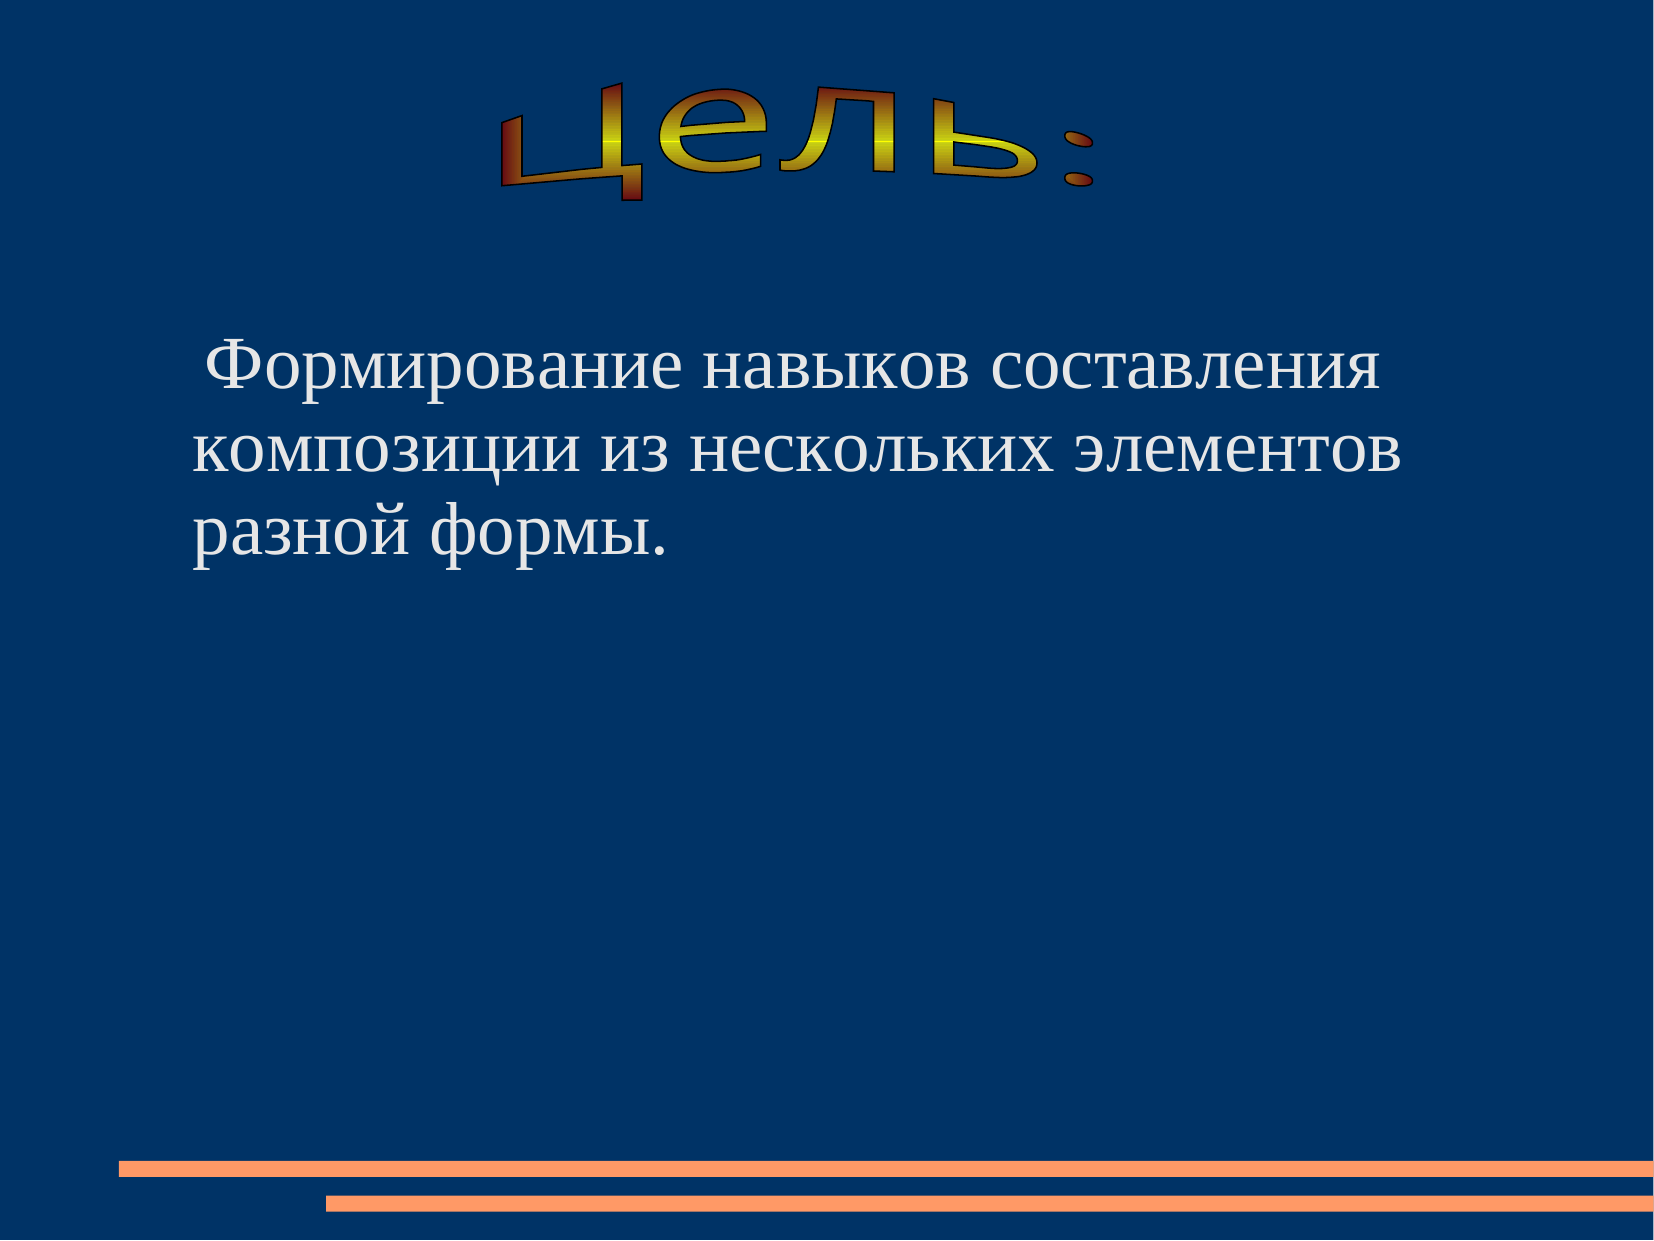

#
Цель:
 Формирование навыков составления композиции из нескольких элементов разной формы.